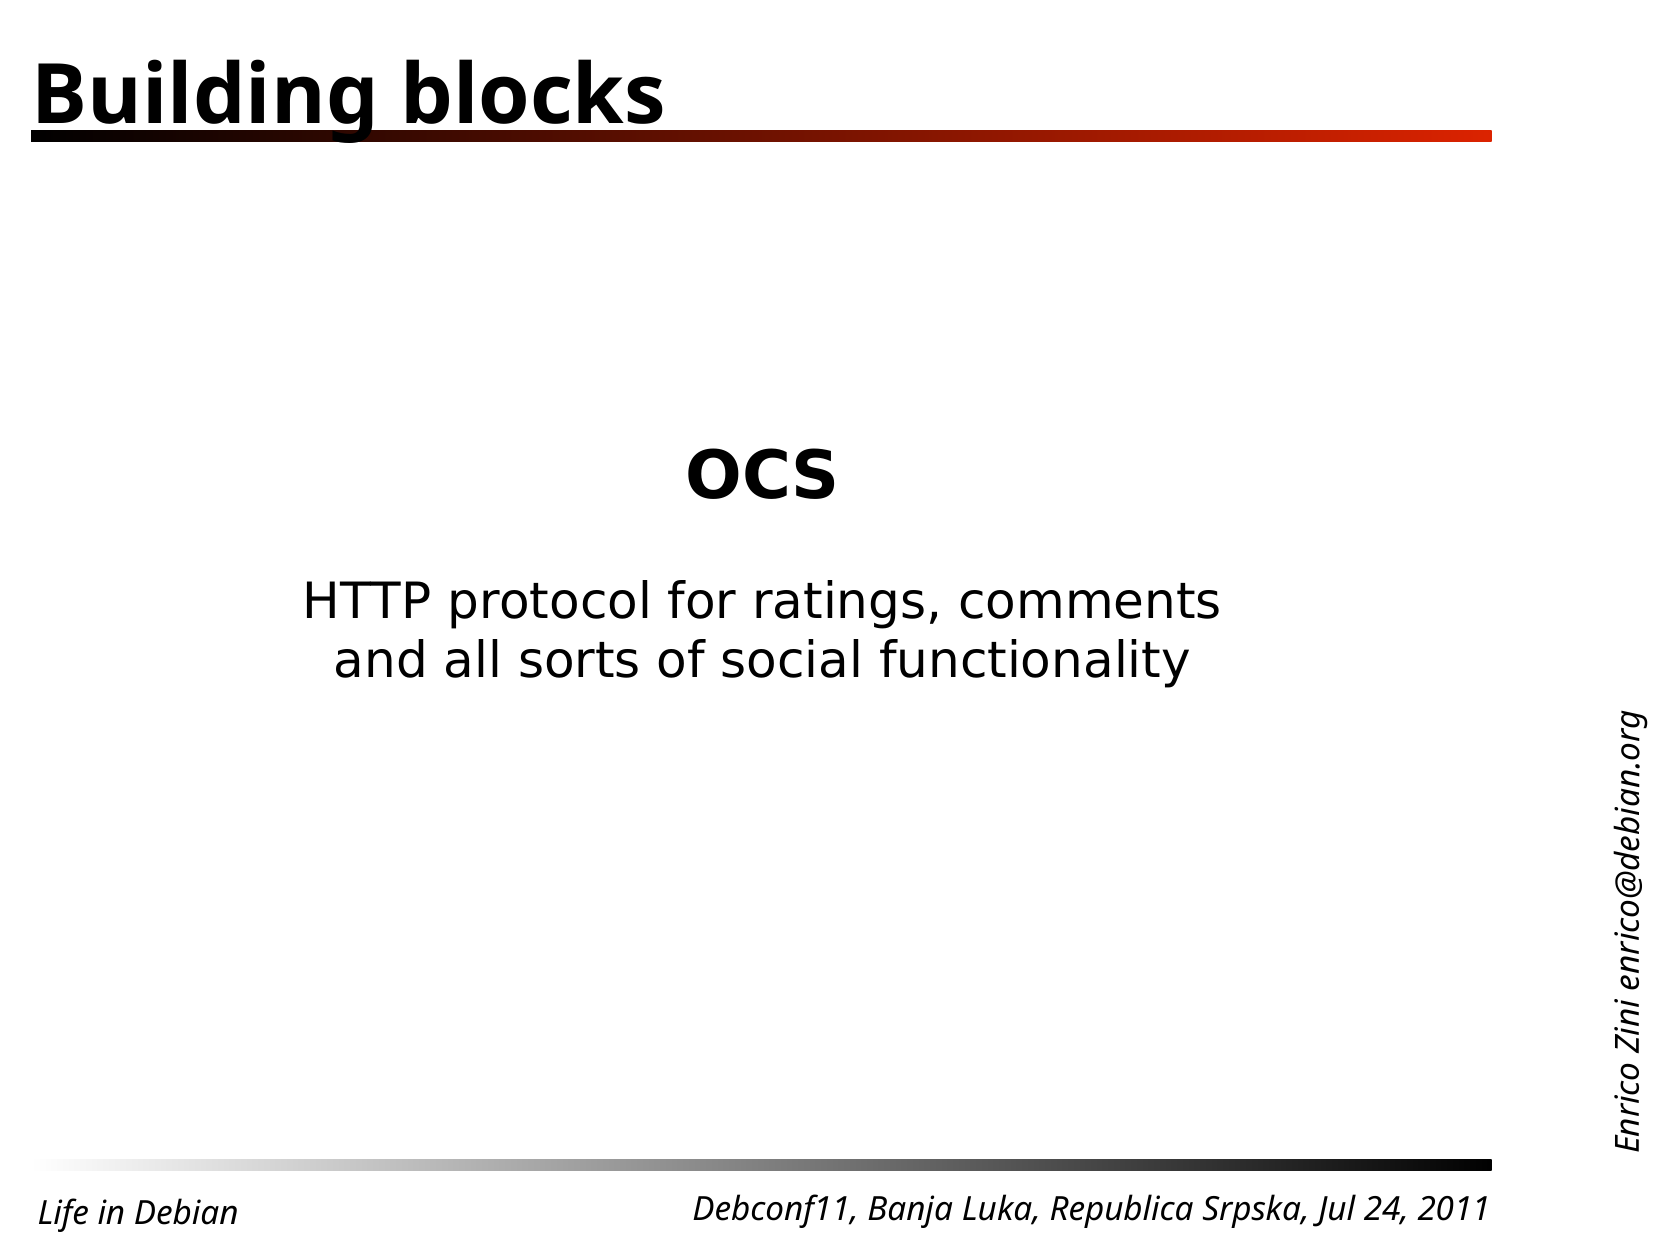

Building blocks
OCS
HTTP protocol for ratings, comments
and all sorts of social functionality